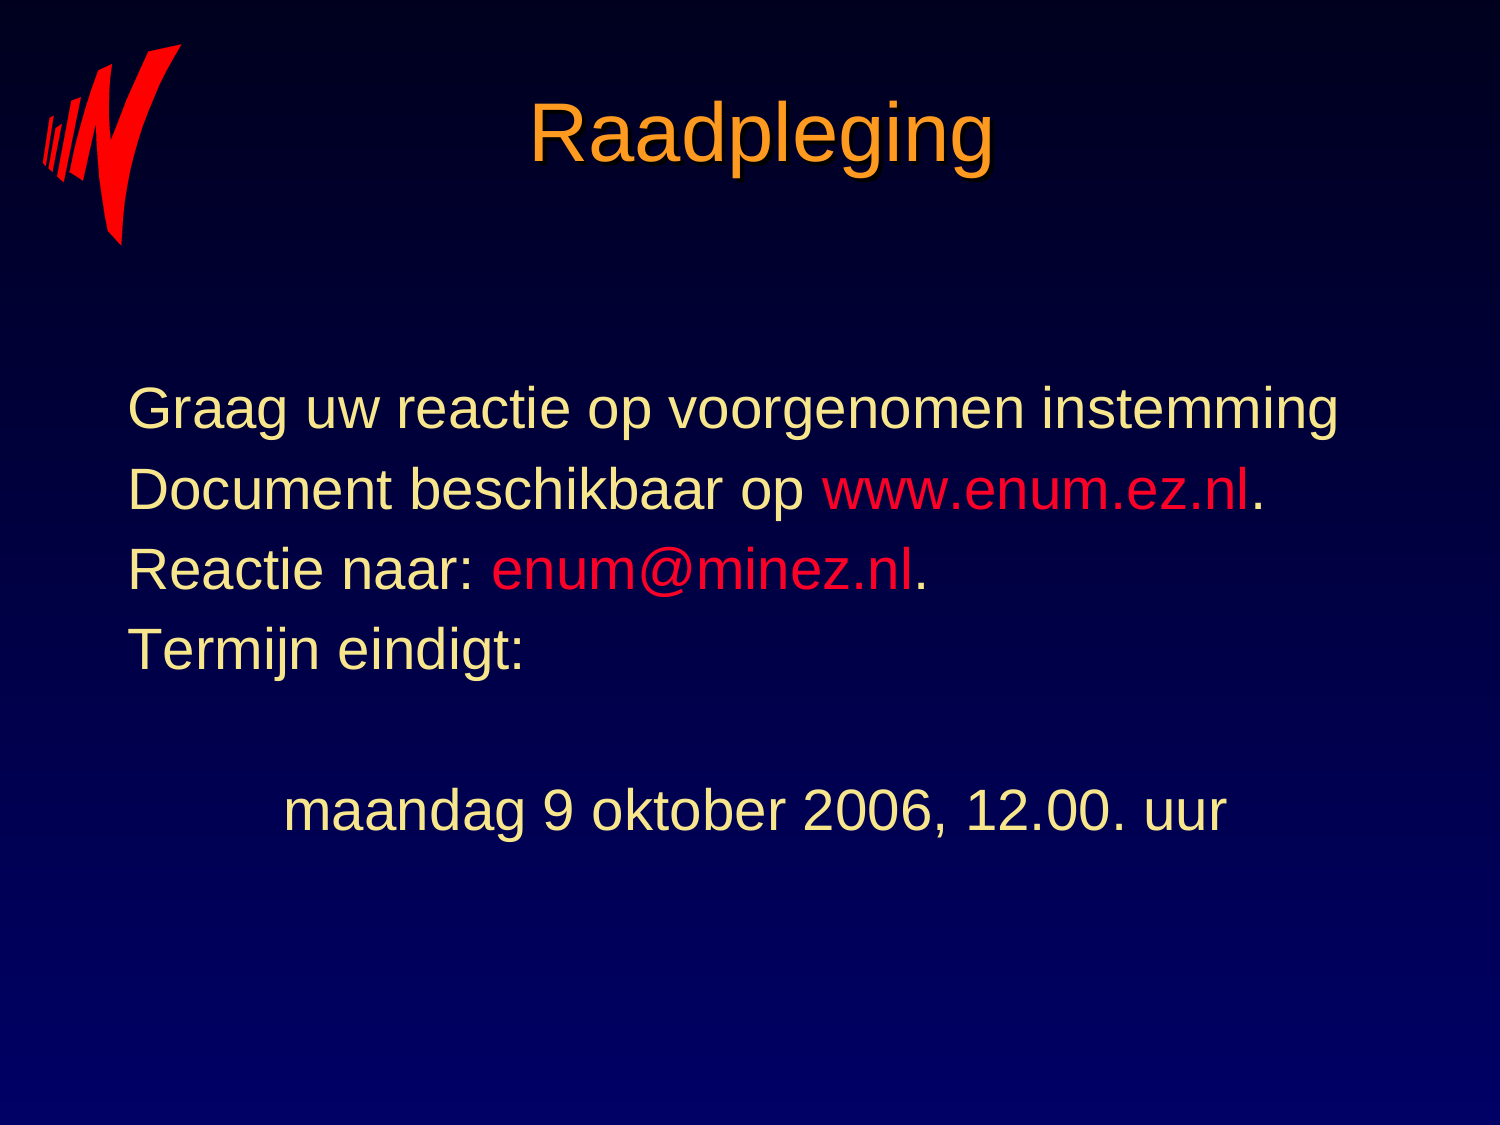

# Raadpleging
Graag uw reactie op voorgenomen instemming
Document beschikbaar op www.enum.ez.nl.
Reactie naar: enum@minez.nl.
Termijn eindigt:
maandag 9 oktober 2006, 12.00. uur